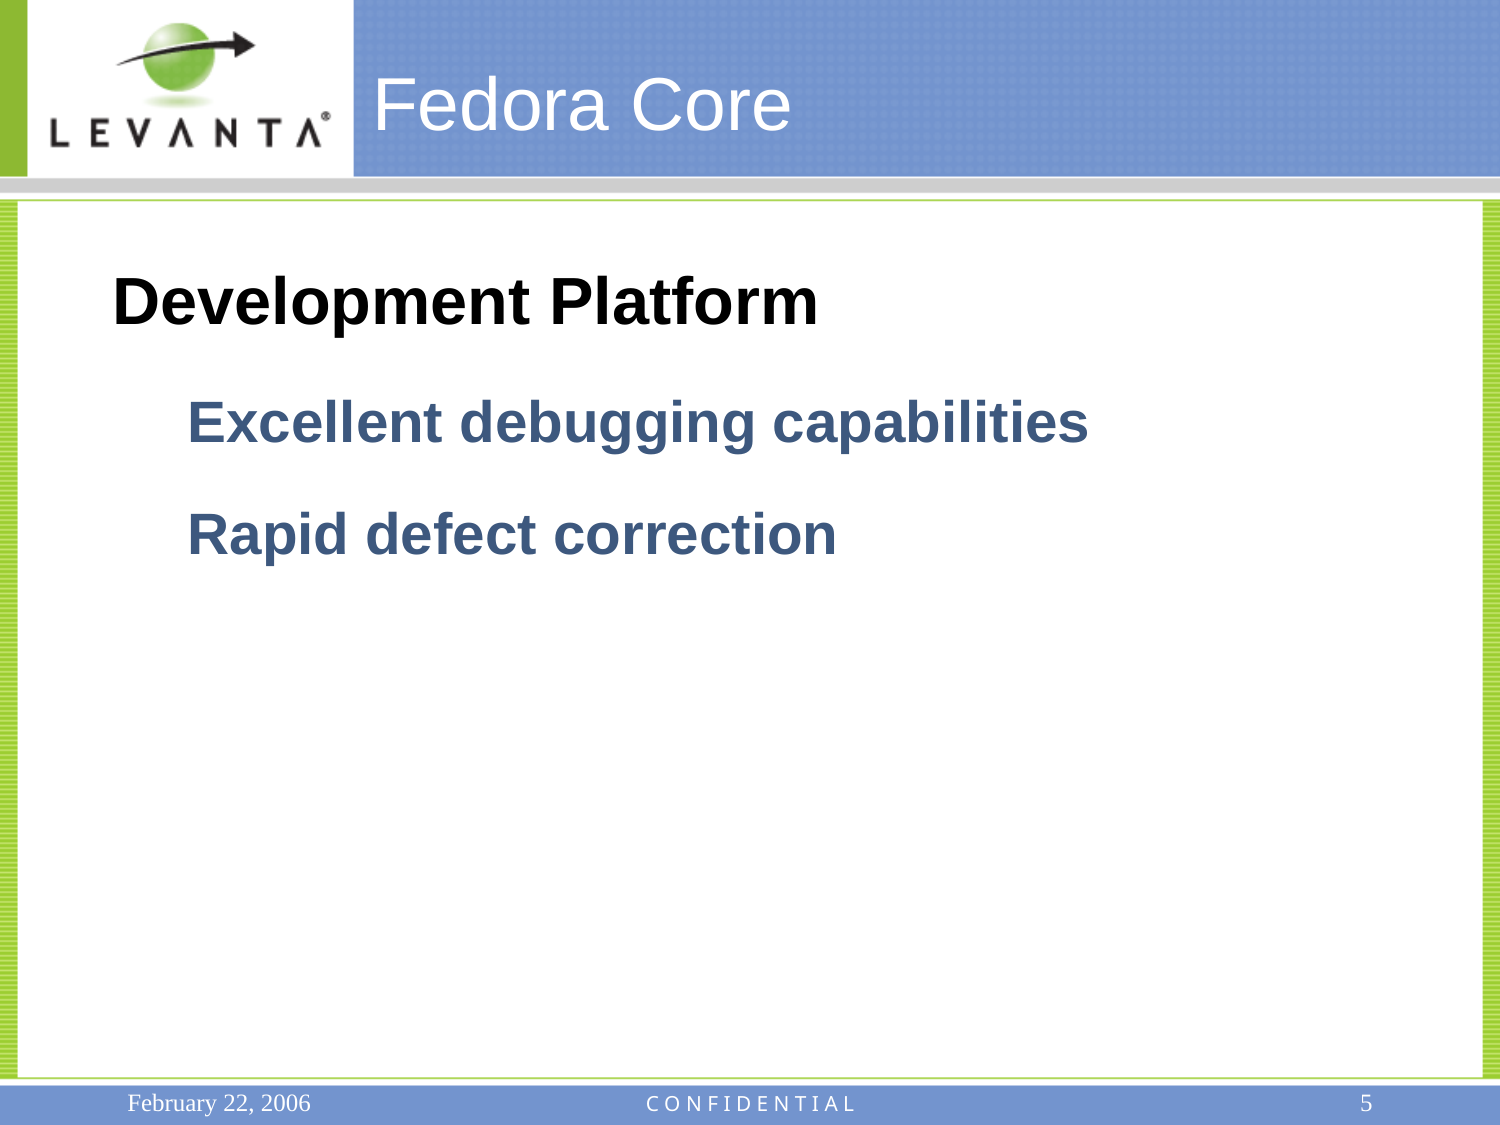

# Fedora Core
Development Platform
Excellent debugging capabilities
Rapid defect correction